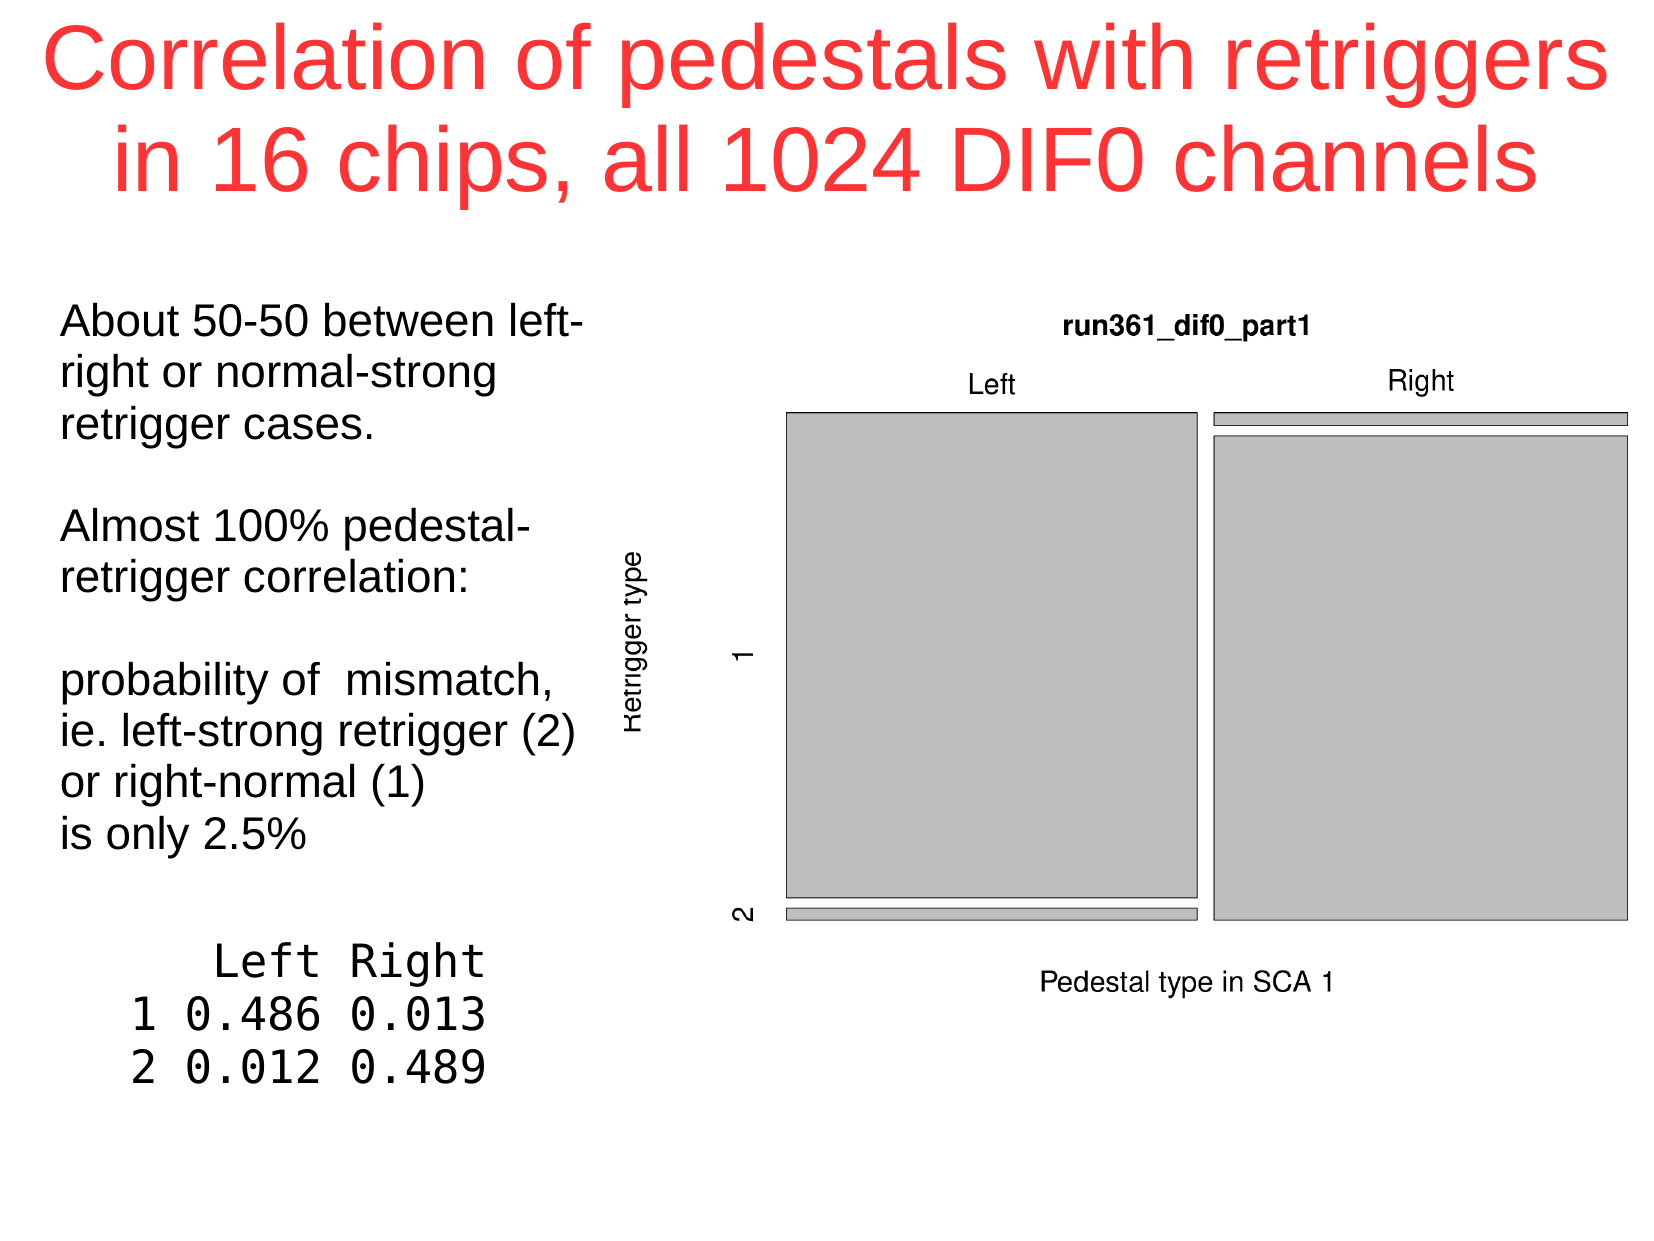

# Correlation of pedestals with retriggers in 16 chips, all 1024 DIF0 channels
About 50-50 between left-right or normal-strong retrigger cases.
Almost 100% pedestal-retrigger correlation:
probability of mismatch,
ie. left-strong retrigger (2) or right-normal (1)
is only 2.5%
 Left Right
 1 0.486 0.013
 2 0.012 0.489